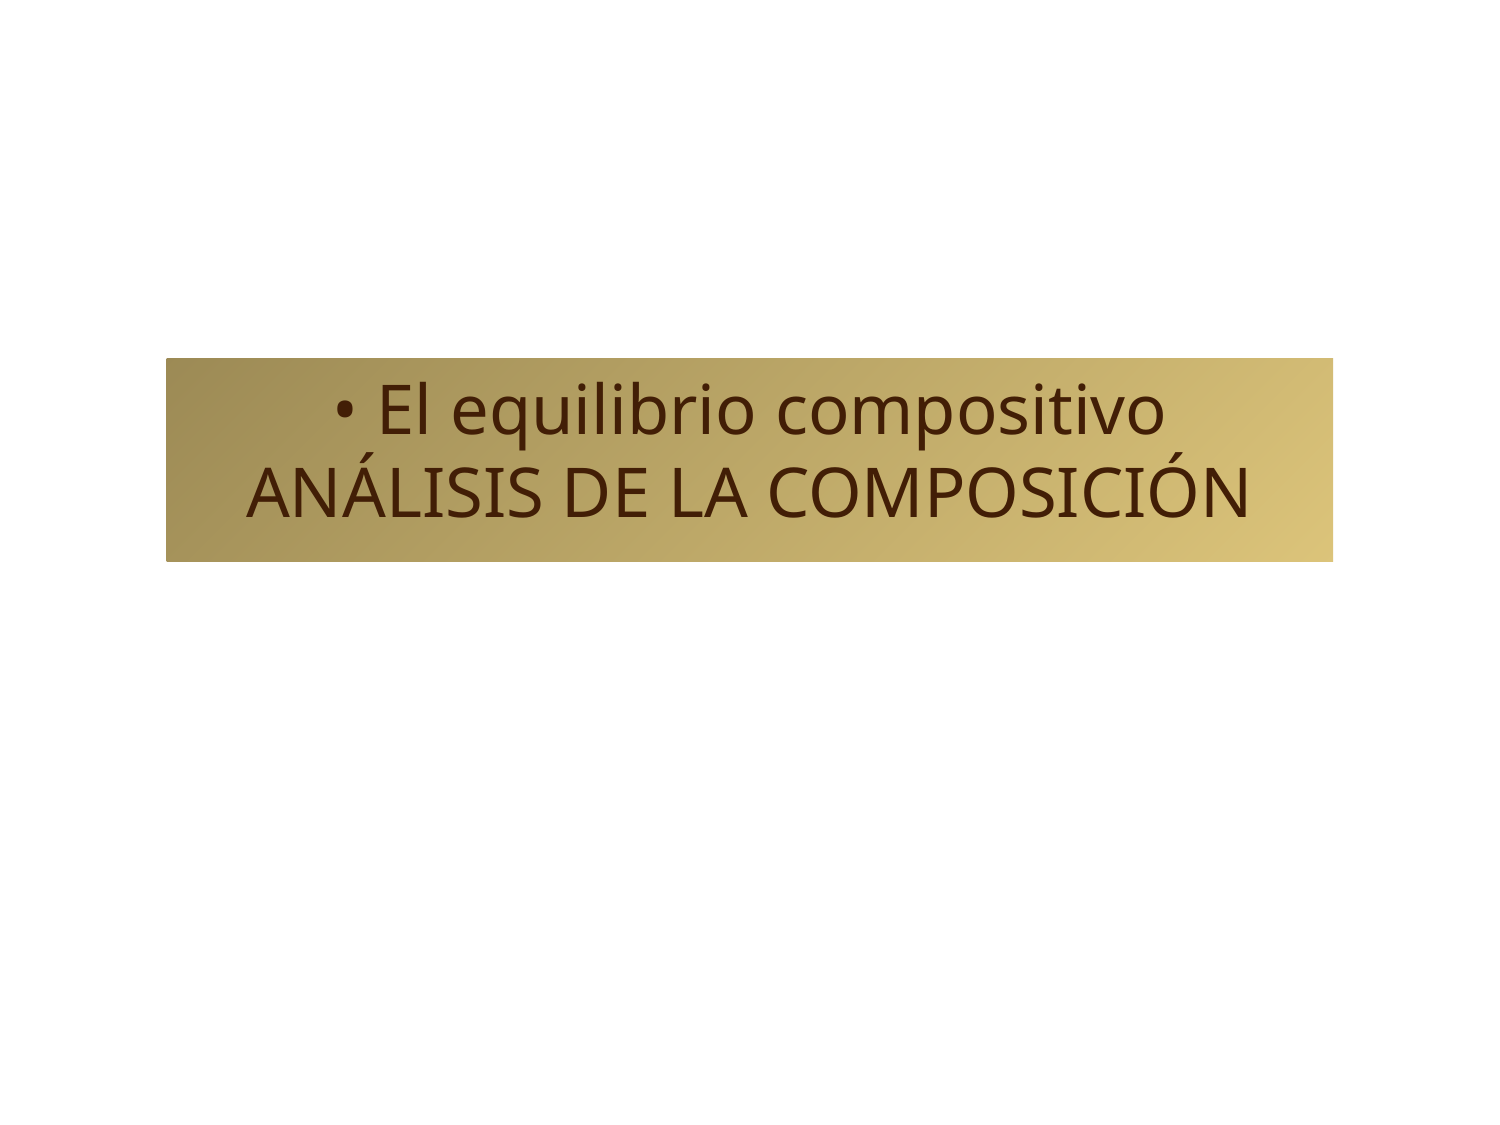

• El equilibrio compositivo
ANÁLISIS DE LA COMPOSICIÓN